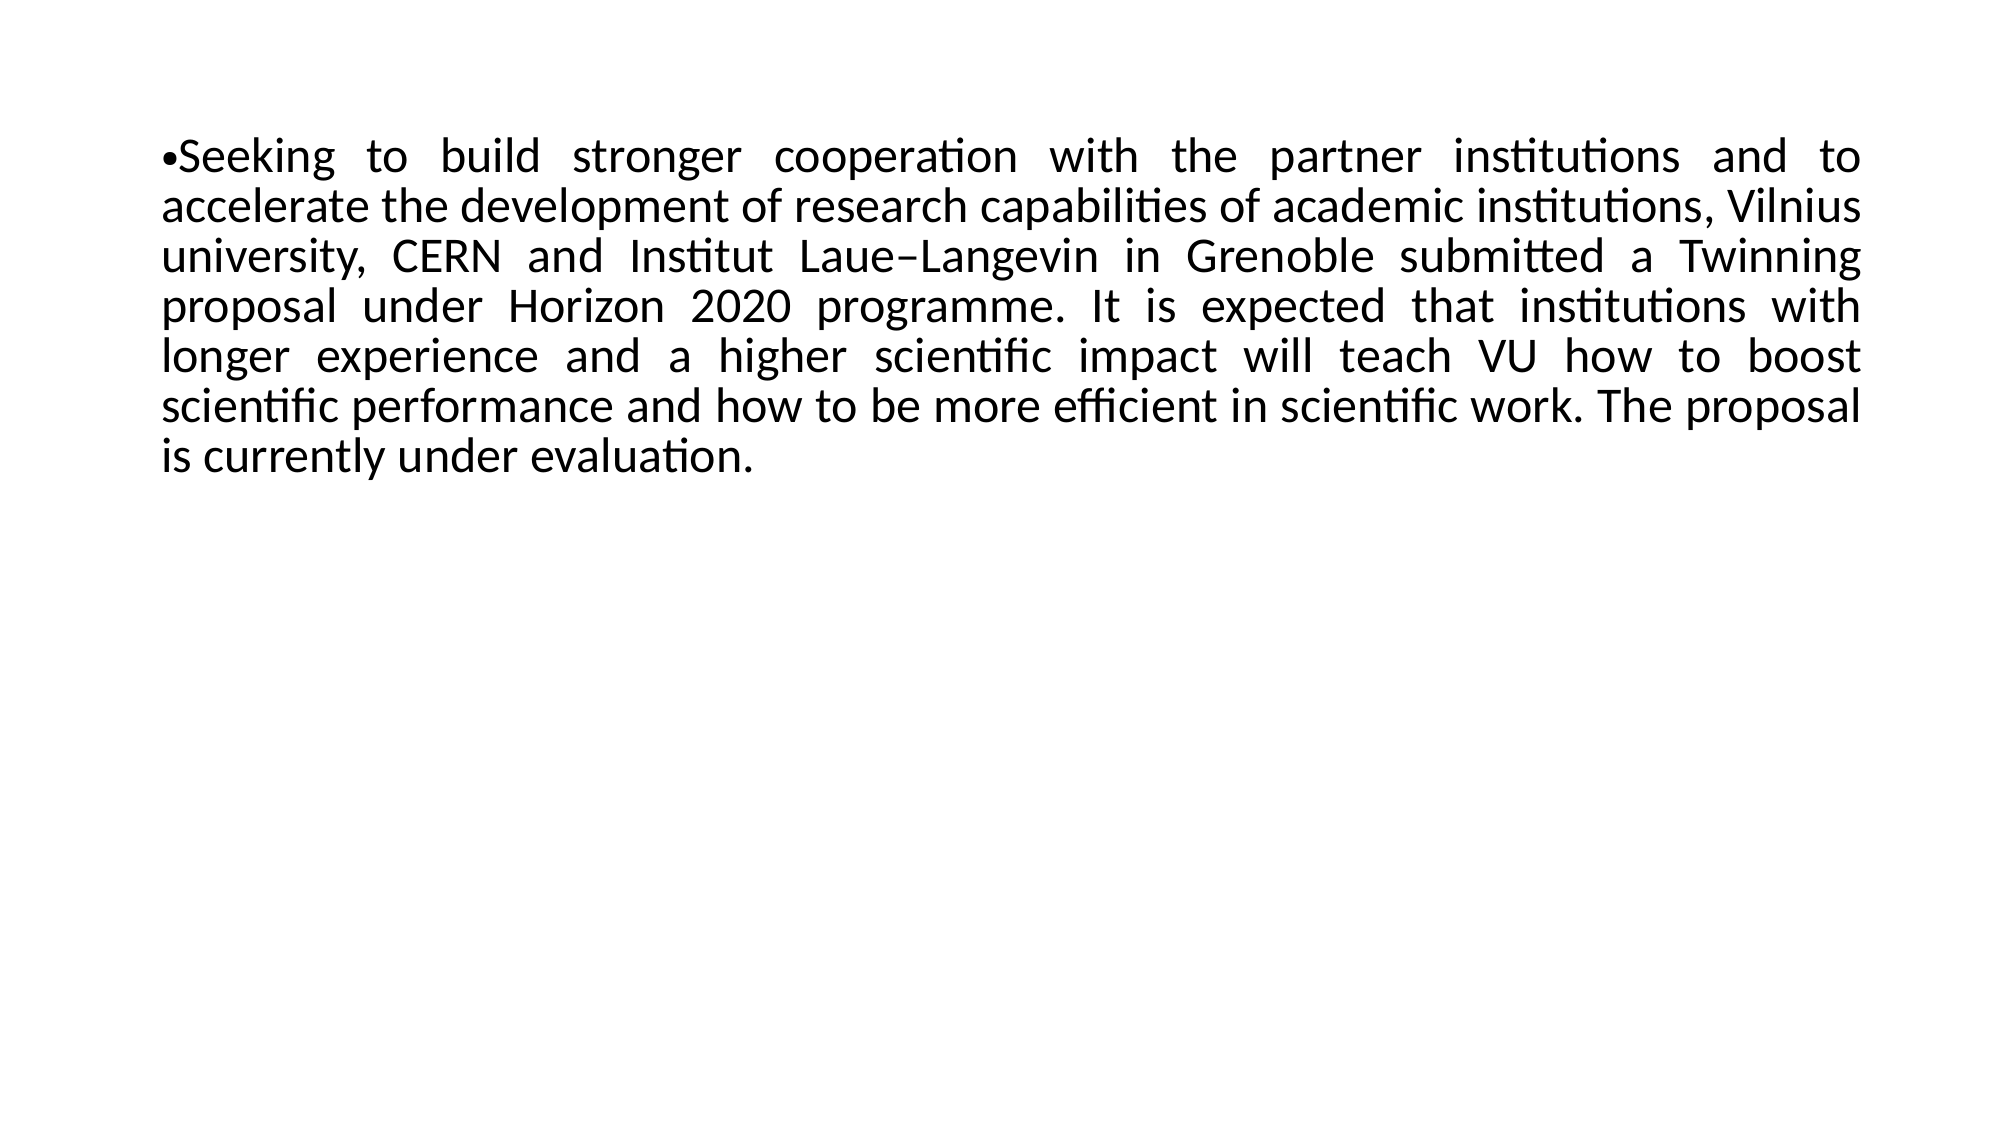

Seeking to build stronger cooperation with the partner institutions and to accelerate the development of research capabilities of academic institutions, Vilnius university, CERN and Institut Laue–Langevin in Grenoble submitted a Twinning proposal under Horizon 2020 programme. It is expected that institutions with longer experience and a higher scientific impact will teach VU how to boost scientific performance and how to be more efficient in scientific work. The proposal is currently under evaluation.